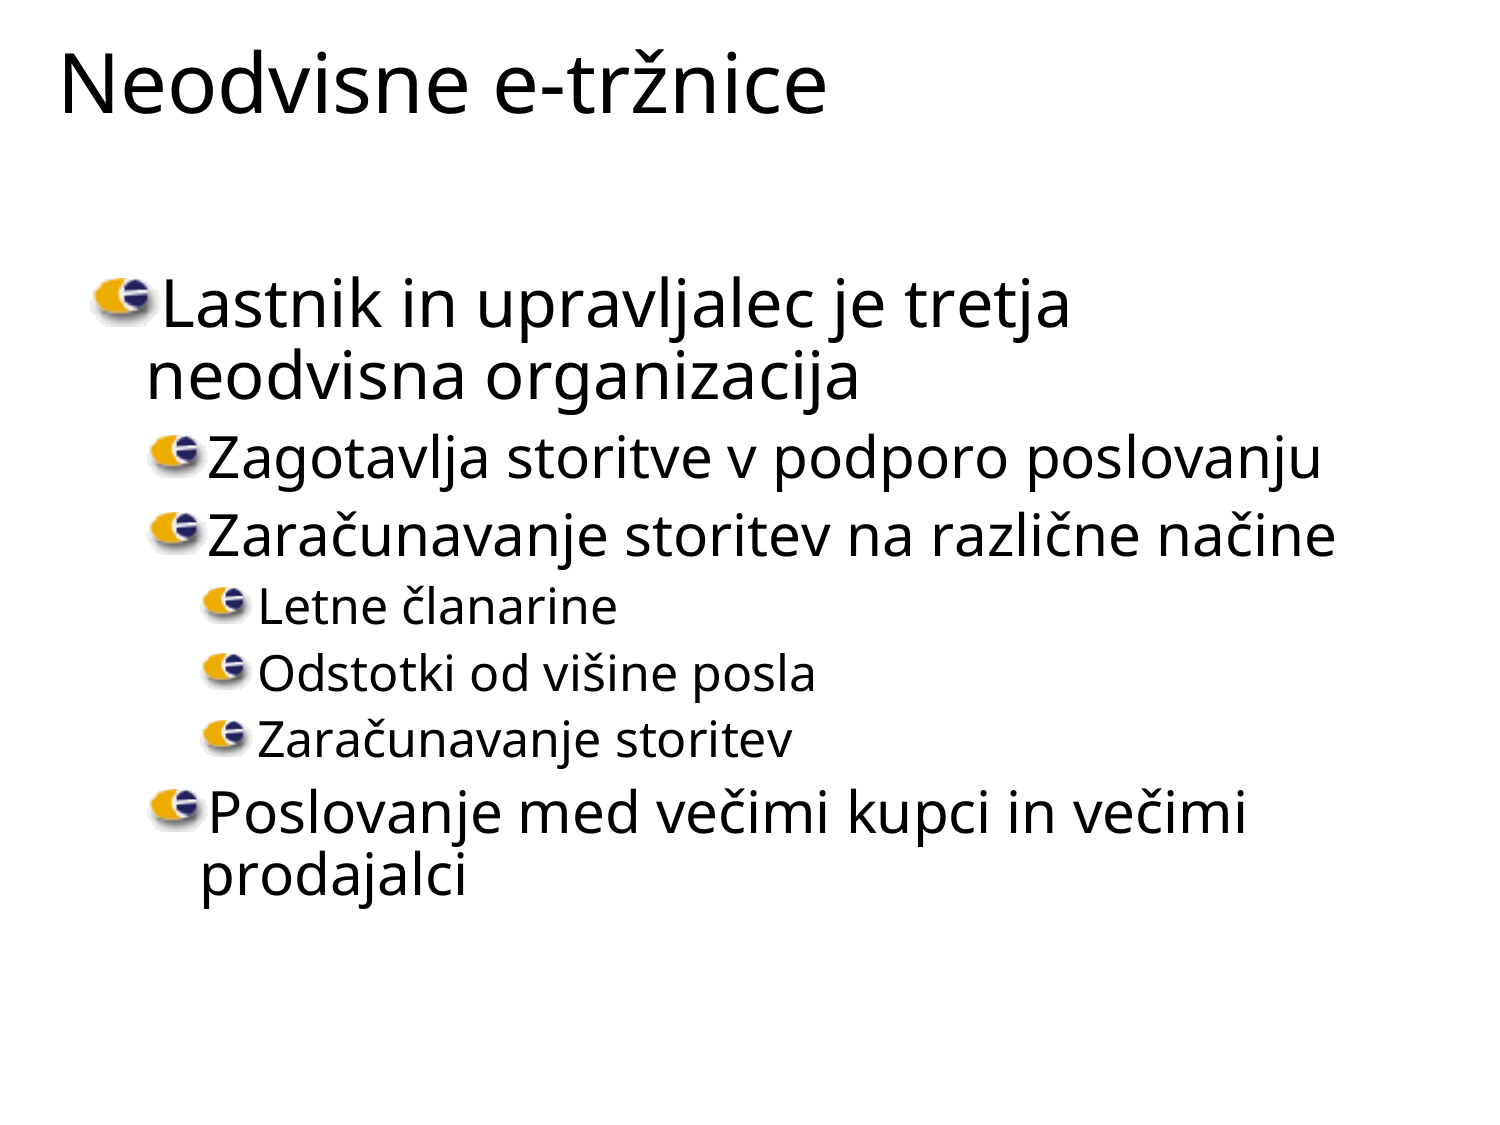

# Neodvisne e-tržnice
Lastnik in upravljalec je tretja neodvisna organizacija
Zagotavlja storitve v podporo poslovanju
Zaračunavanje storitev na različne načine
Letne članarine
Odstotki od višine posla
Zaračunavanje storitev
Poslovanje med večimi kupci in večimi prodajalci